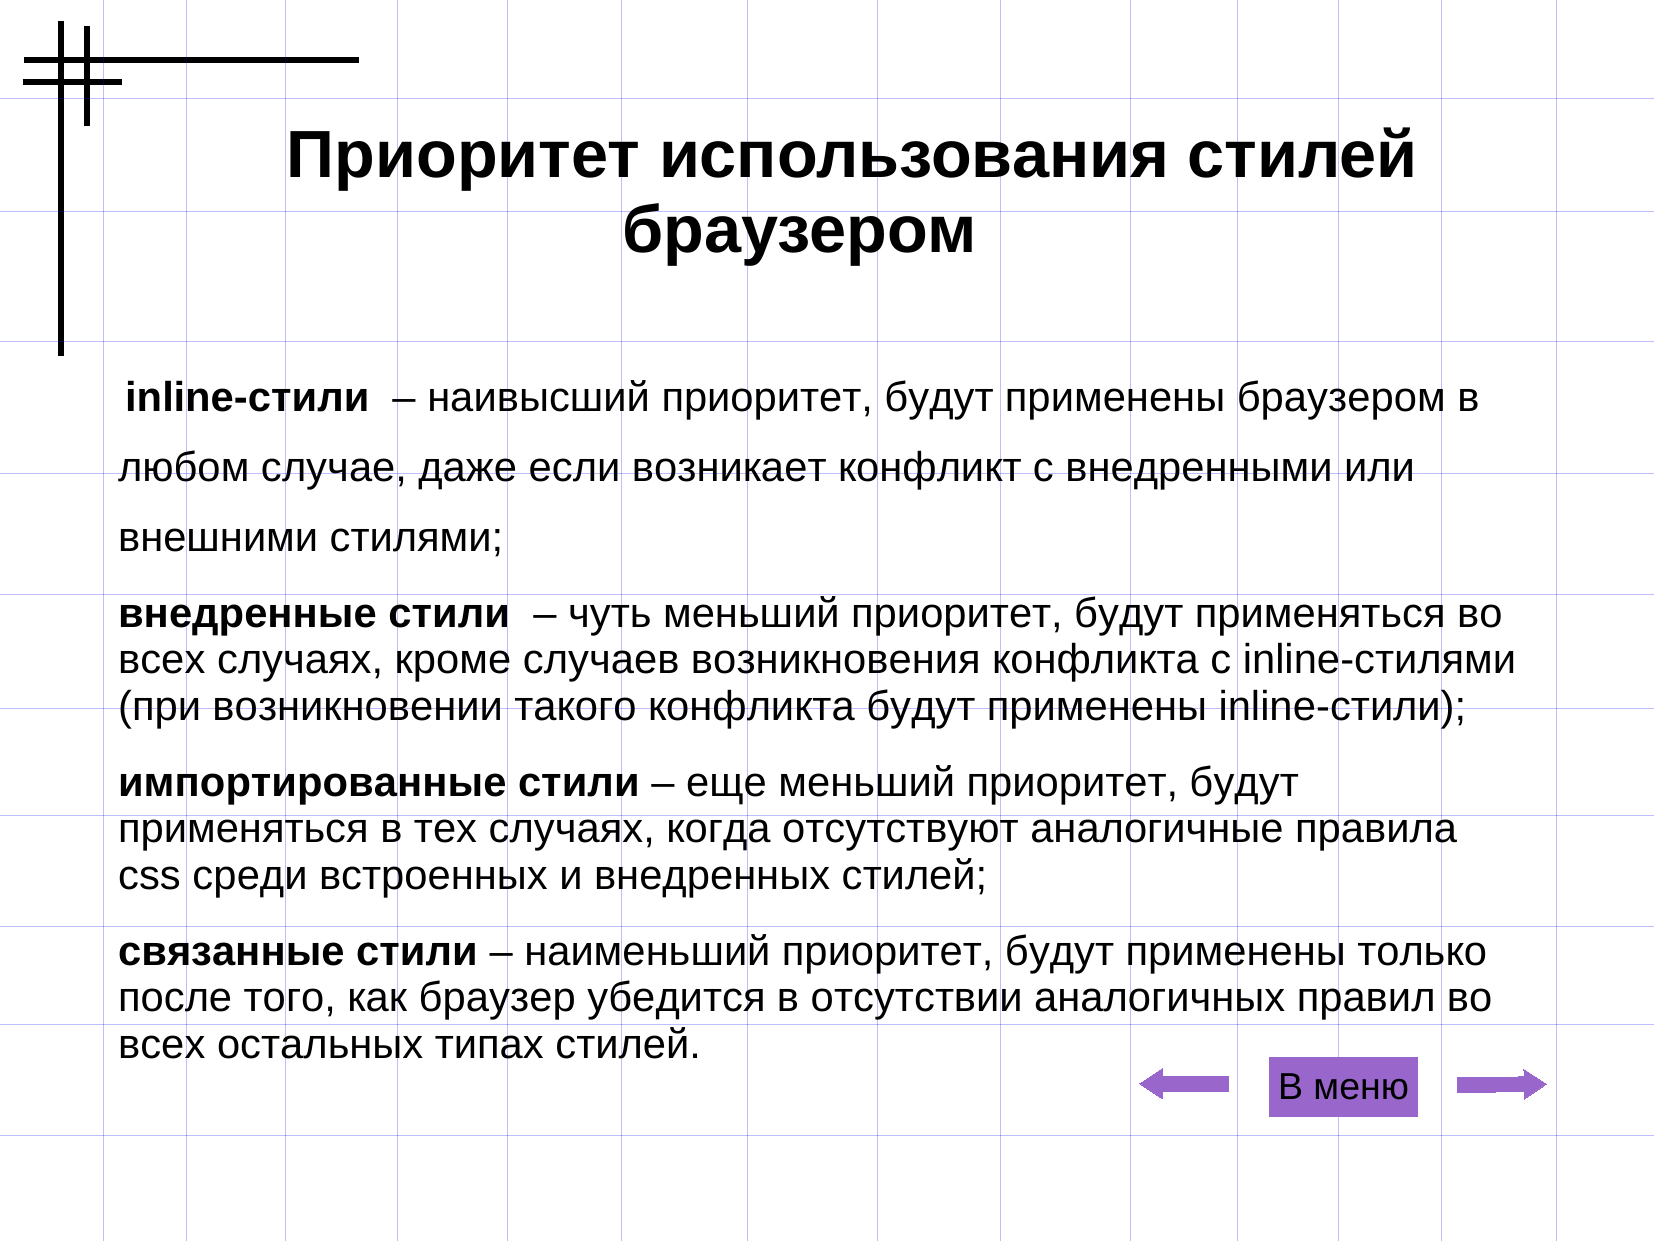

# Приоритет использования стилей браузером
 inline-стили – наивысший приоритет, будут применены браузером в любом случае, даже если возникает конфликт с внедренными или внешними стилями;
внедренные стили – чуть меньший приоритет, будут применяться во всех случаях, кроме случаев возникновения конфликта с inline-стилями (при возникновении такого конфликта будут применены inline-стили);
импортированные стили – еще меньший приоритет, будут применяться в тех случаях, когда отсутствуют аналогичные правила css среди встроенных и внедренных стилей;
связанные стили – наименьший приоритет, будут применены только после того, как браузер убедится в отсутствии аналогичных правил во всех остальных типах стилей.
В меню